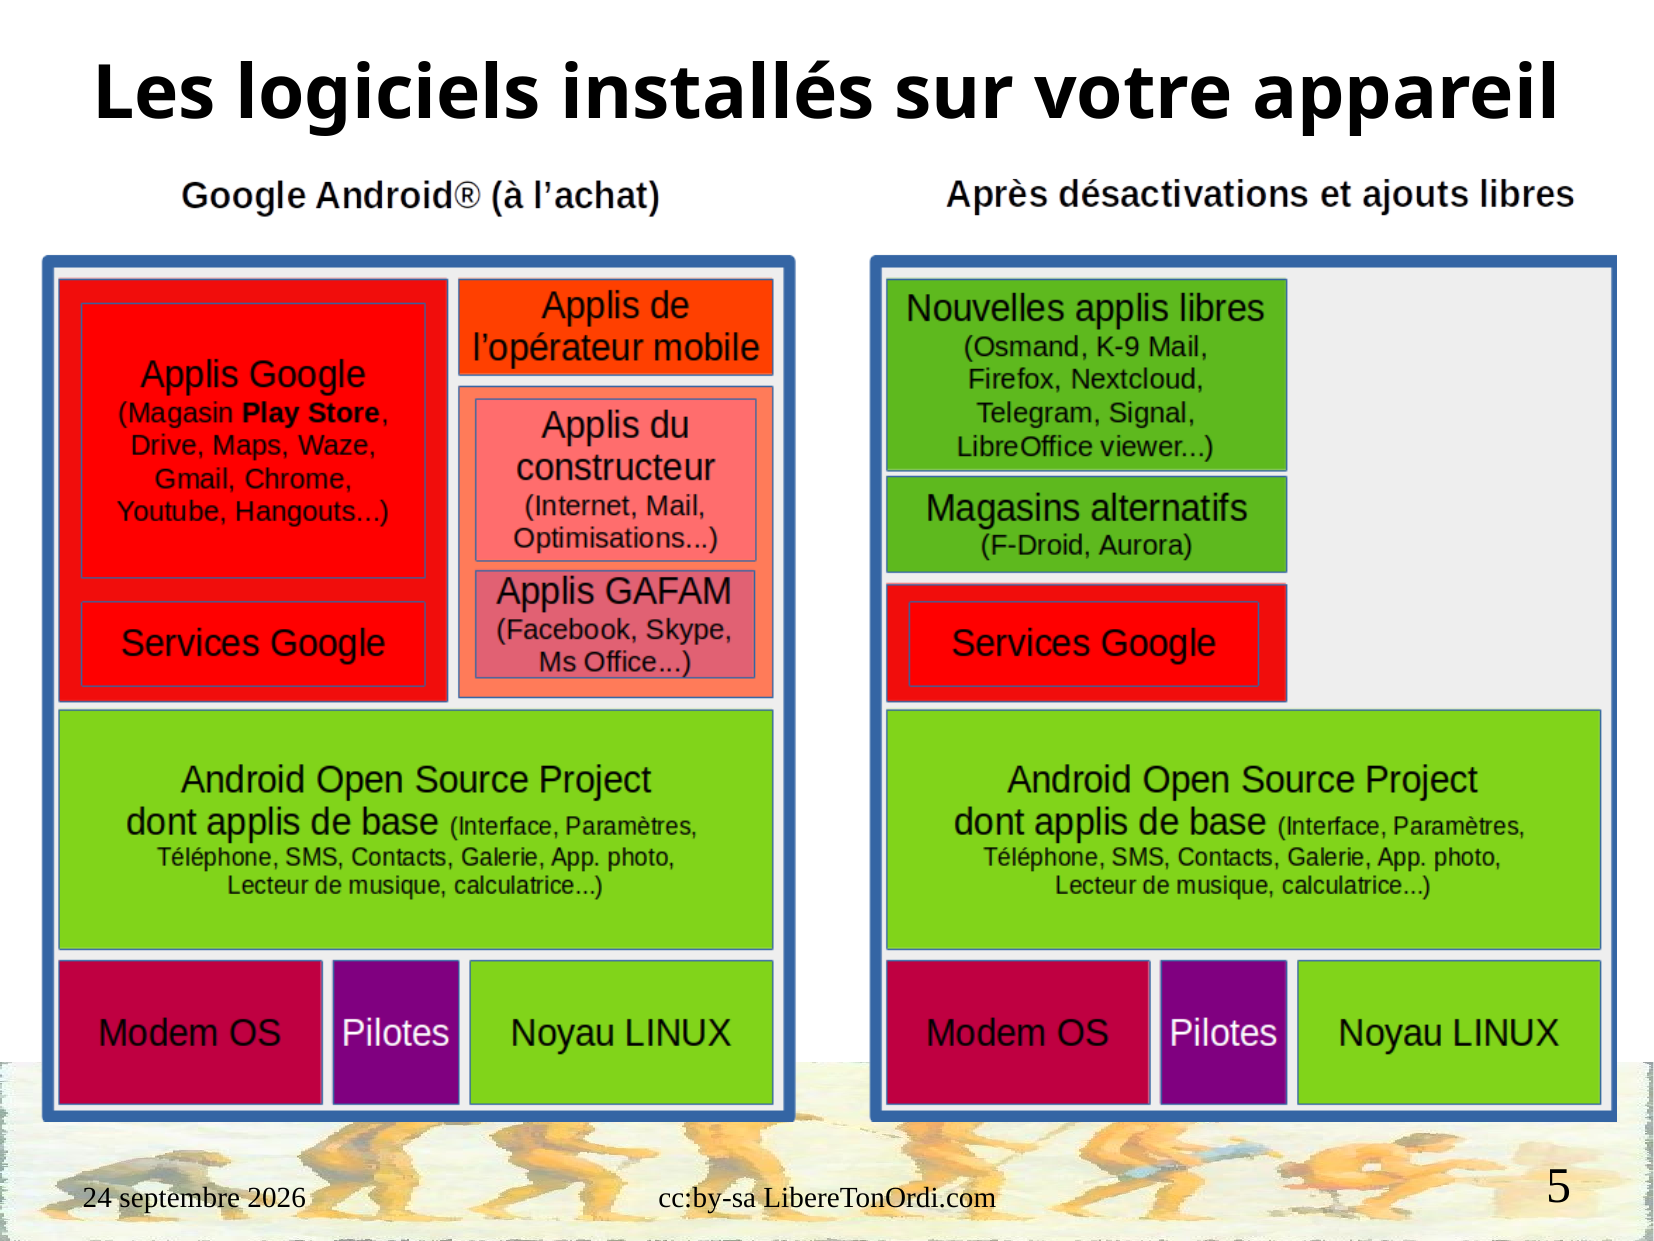

# Les logiciels installés sur votre appareil
cc:by-sa LibereTonOrdi.com
5